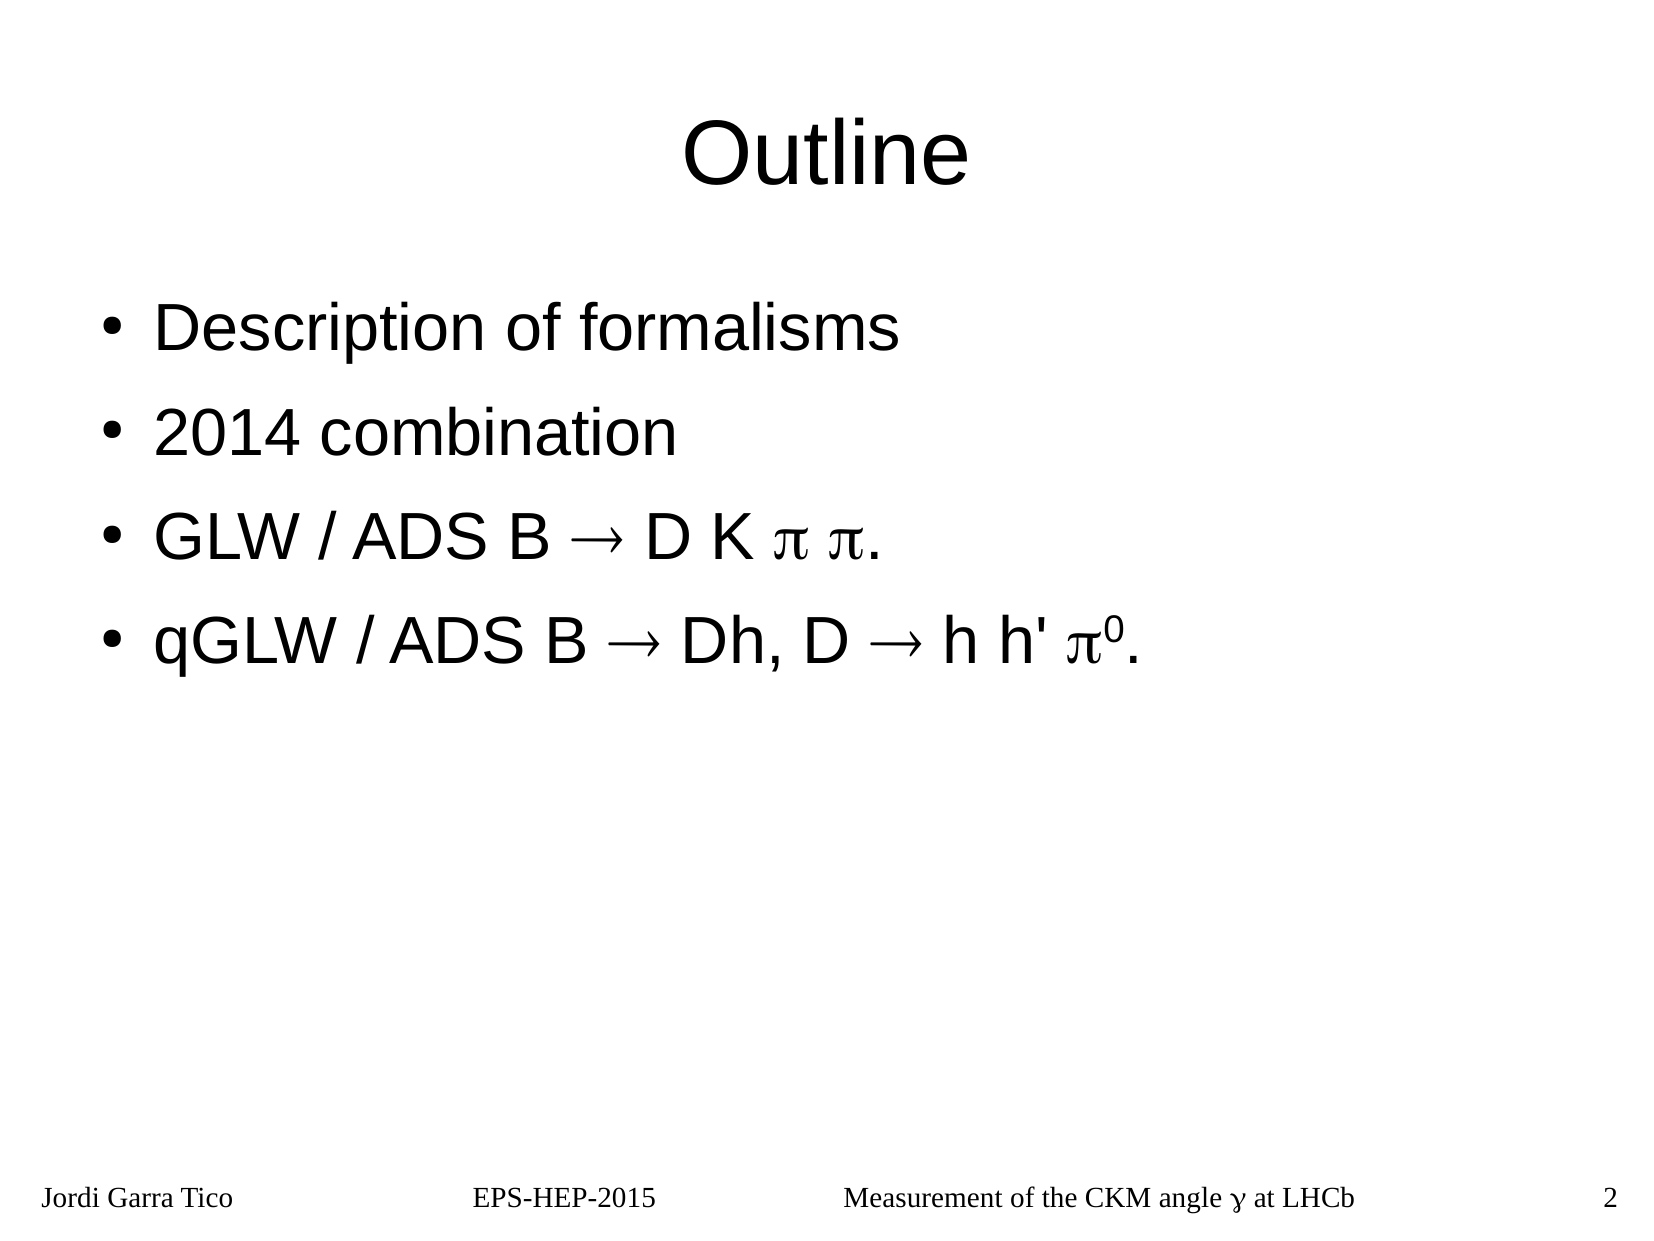

# Outline
Description of formalisms
2014 combination
GLW / ADS B ® D K p p.
qGLW / ADS B ® Dh, D ® h h' p0.
2